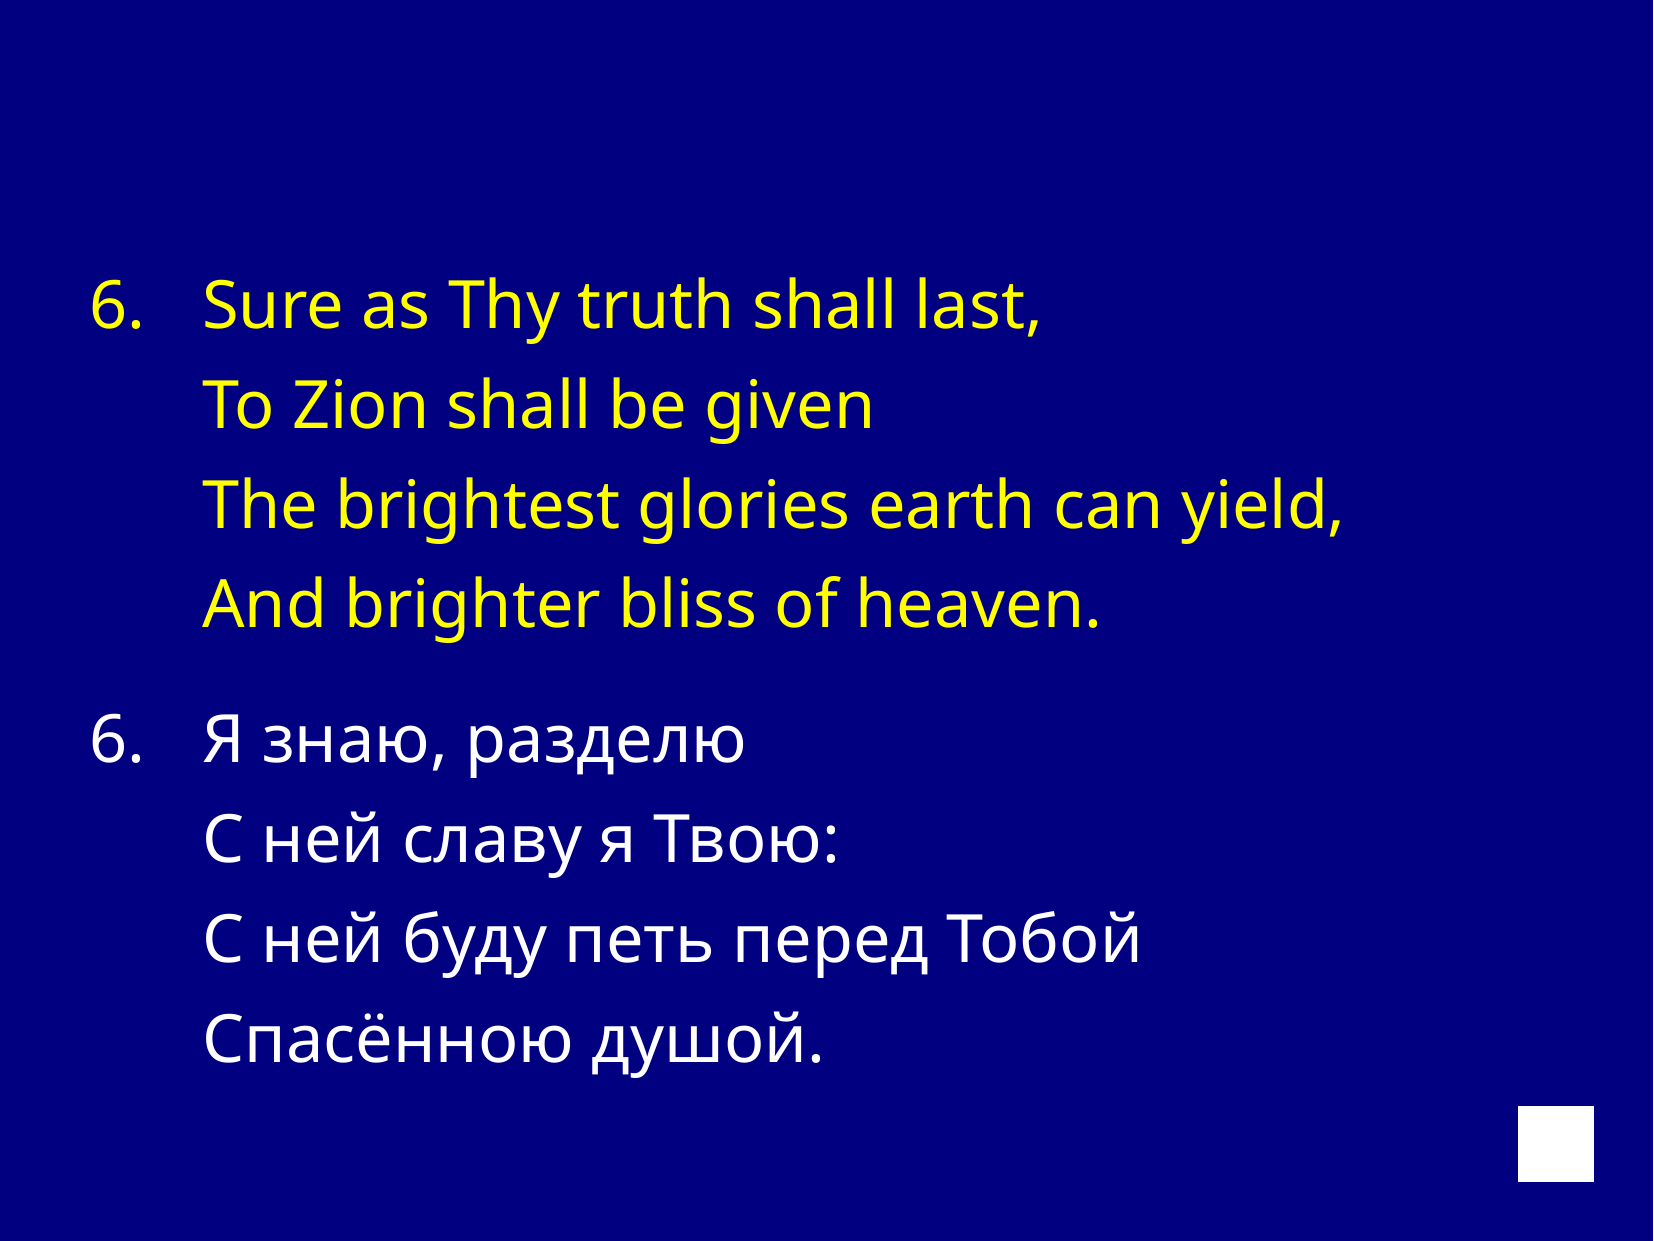

6.	Sure as Thy truth shall last,
	To Zion shall be given
	The brightest glories earth can yield,
	And brighter bliss of heaven.
6.	Я знаю, разделю
	С ней славу я Твою:
	С ней буду петь перед Тобой
	Спасённою душой.